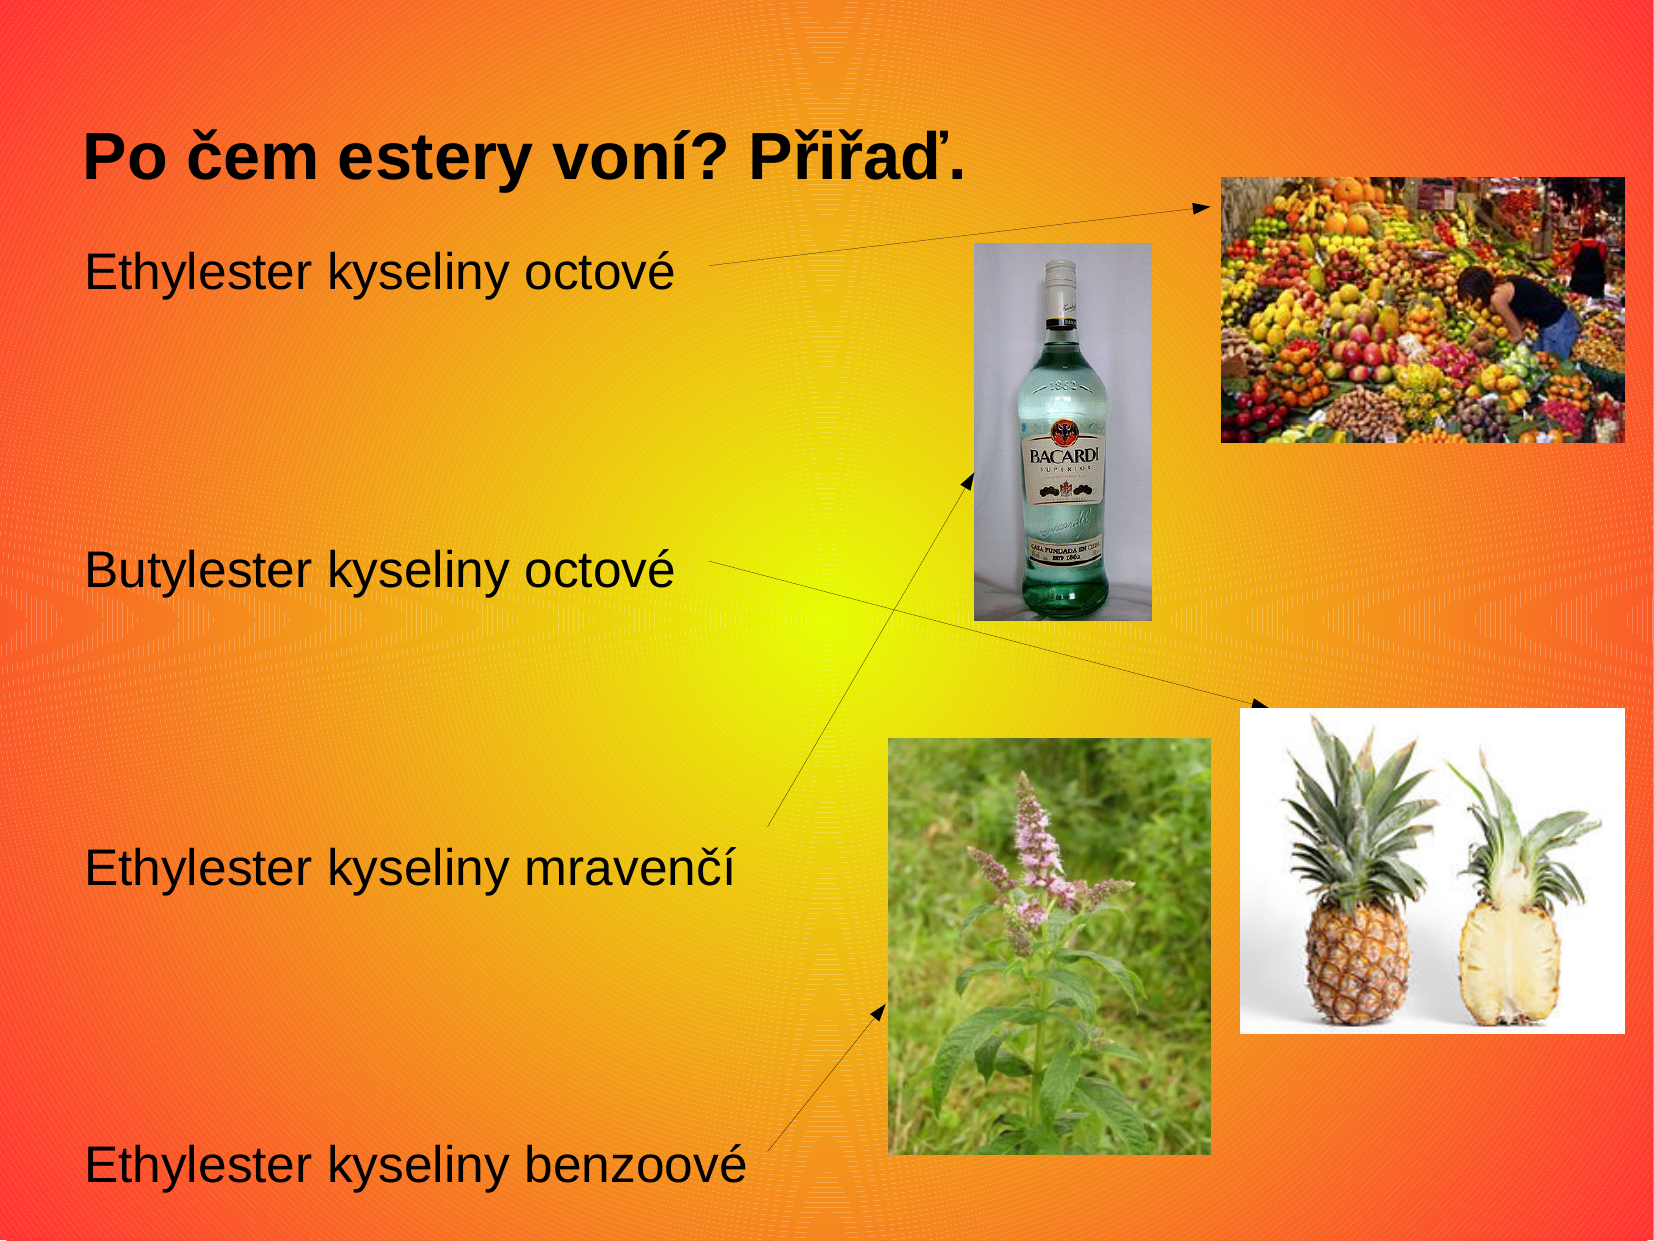

# Po čem estery voní? Přiřaď.
Ethylester kyseliny octové
Butylester kyseliny octové
Ethylester kyseliny mravenčí
Ethylester kyseliny benzoové